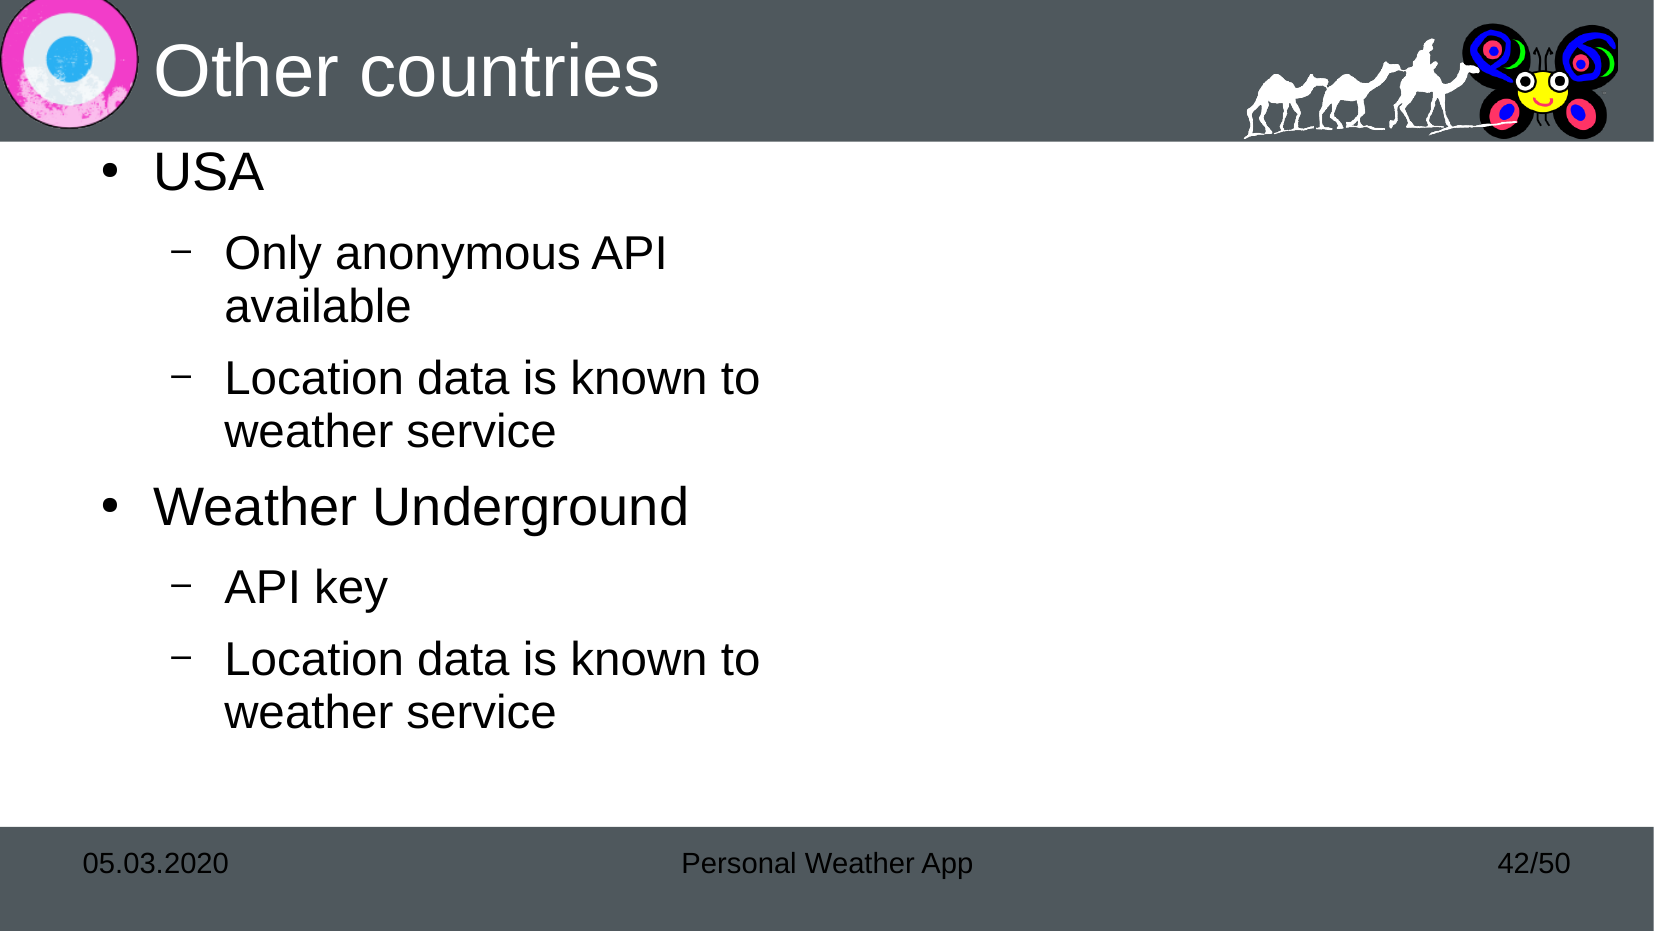

# Other countries
USA
Only anonymous API available
Location data is known to weather service
Weather Underground
API key
Location data is known to weather service
08. März 2019
42